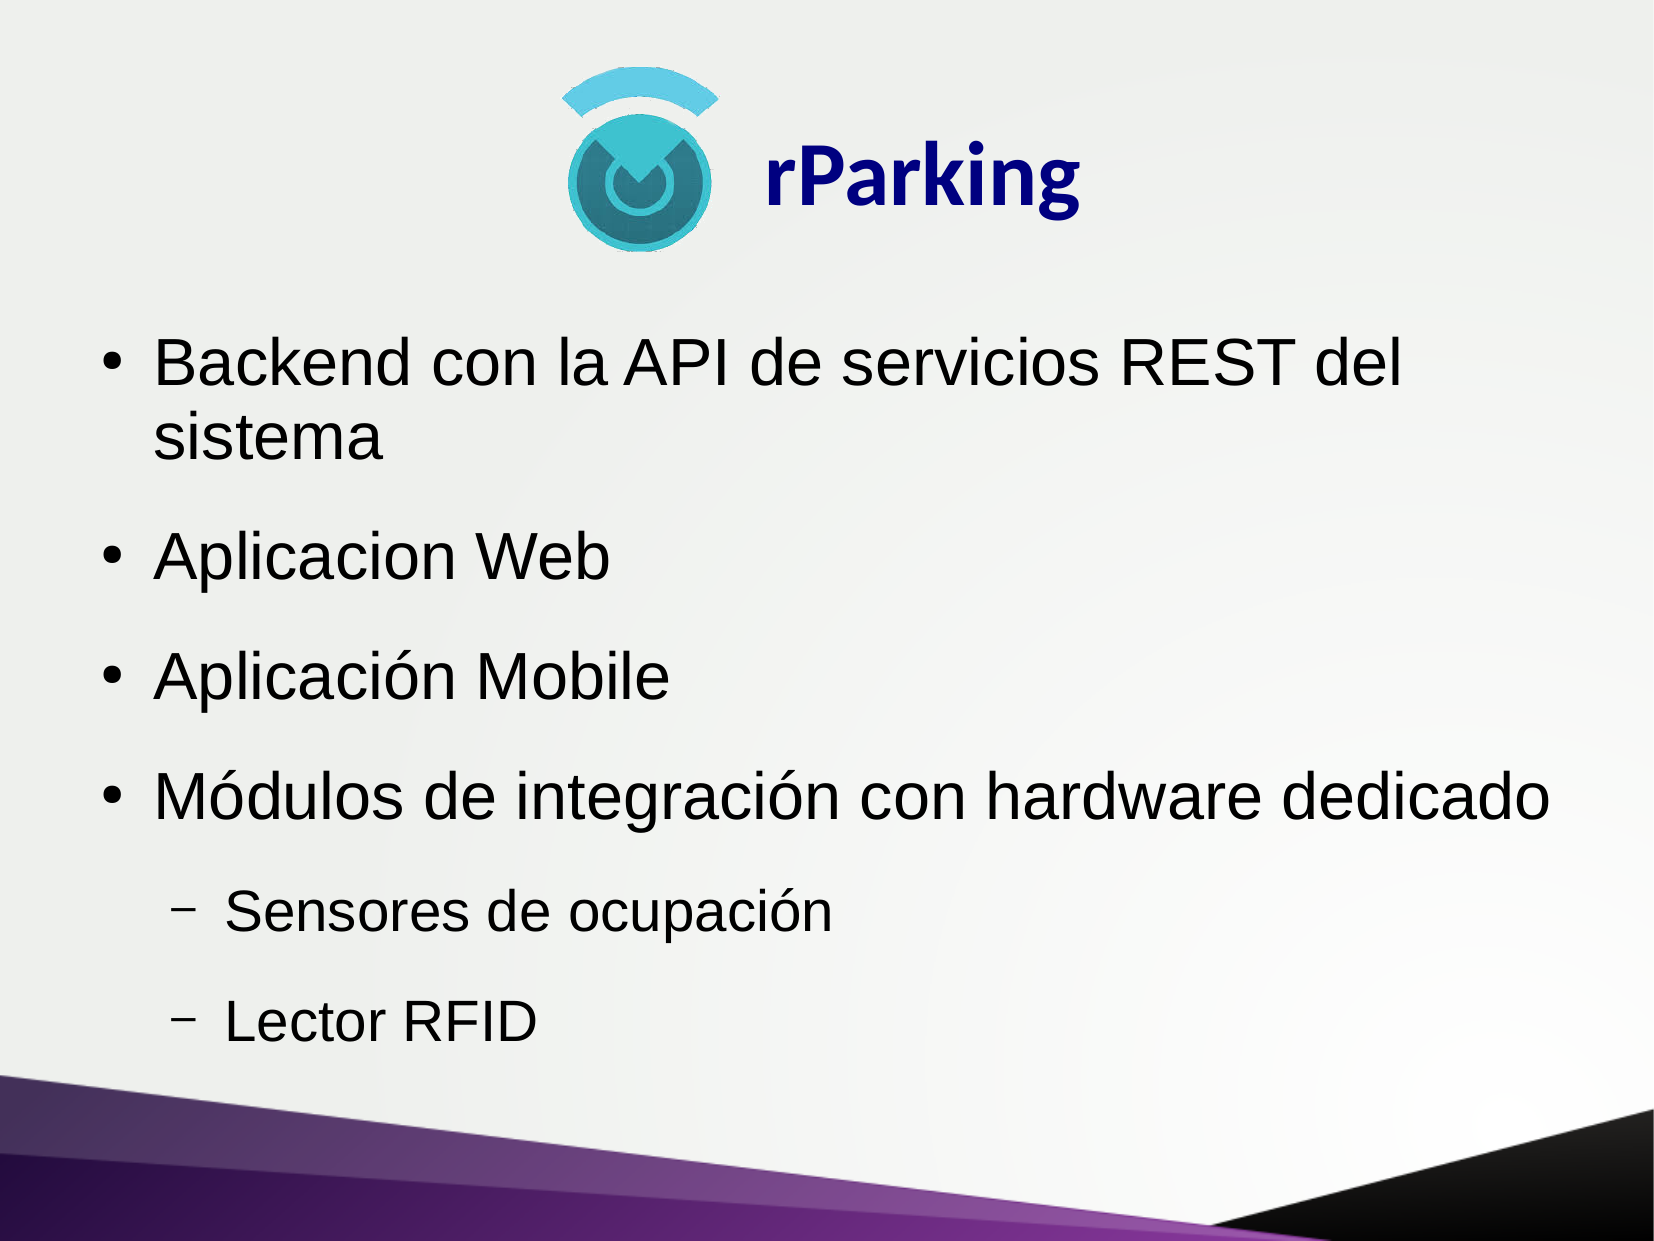

rParking
# Backend con la API de servicios REST del sistema
Aplicacion Web
Aplicación Mobile
Módulos de integración con hardware dedicado
Sensores de ocupación
Lector RFID